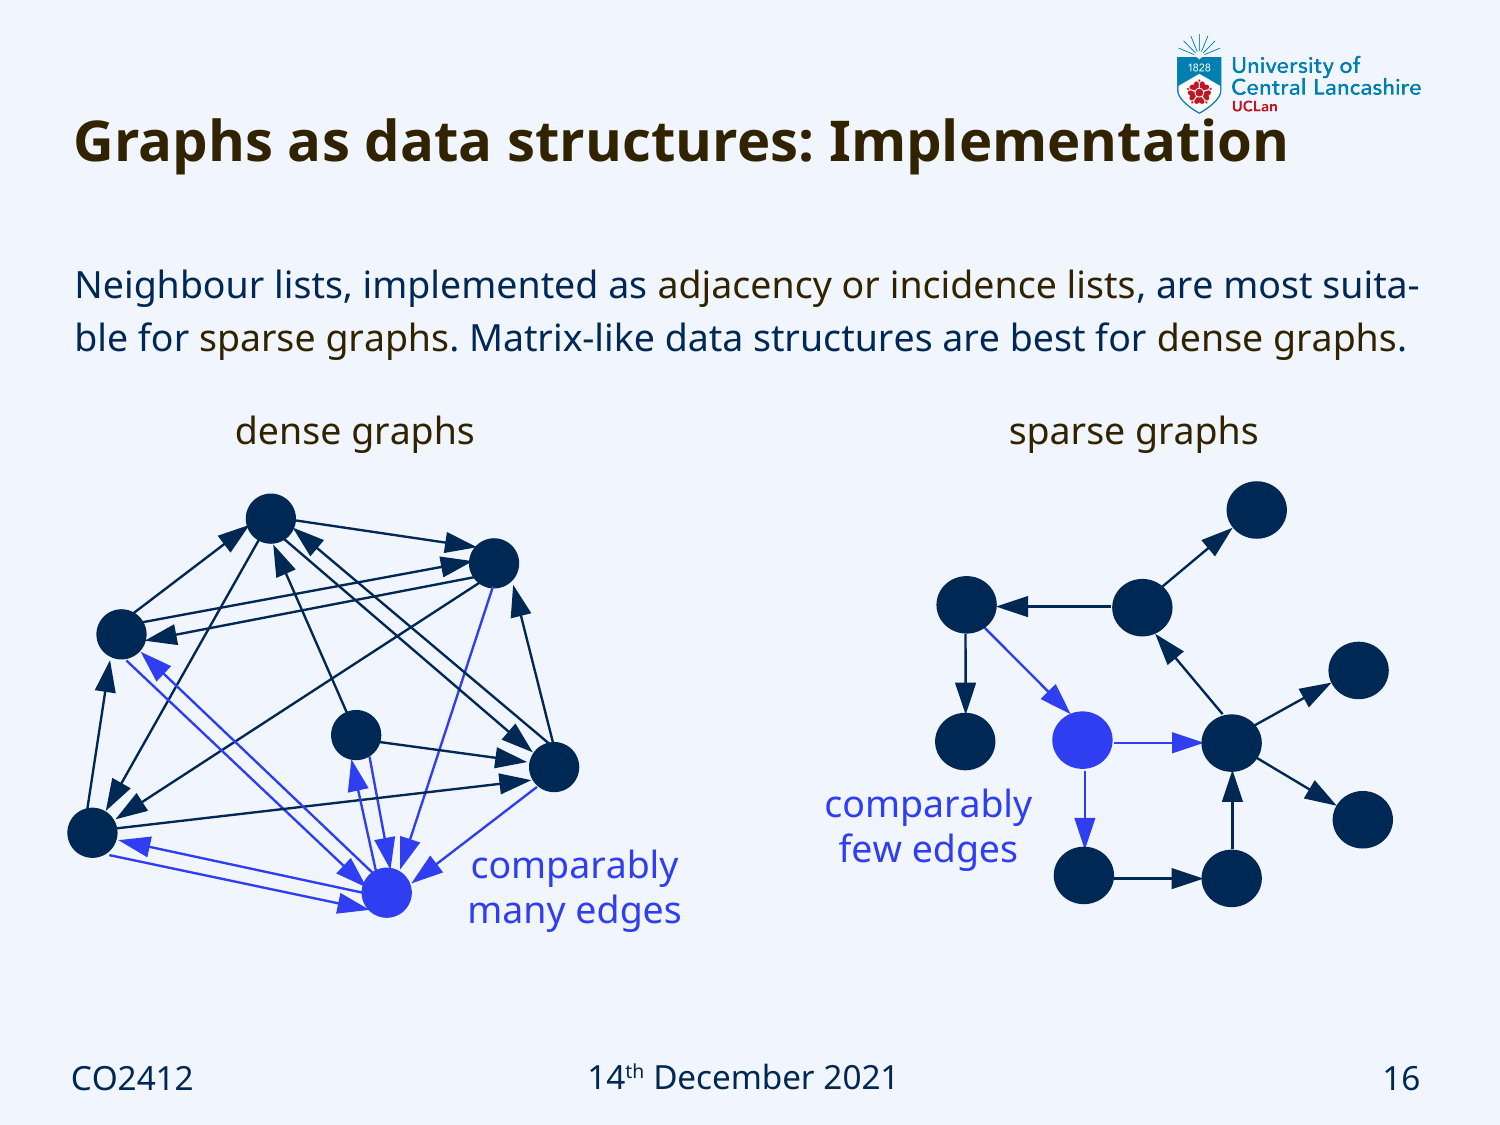

# Graphs as data structures: Implementation
Neighbour lists, implemented as adjacency or incidence lists, are most suita-
ble for sparse graphs. Matrix-like data structures are best for dense graphs.
dense graphs
sparse graphs
comparably few edges
comparably many edges